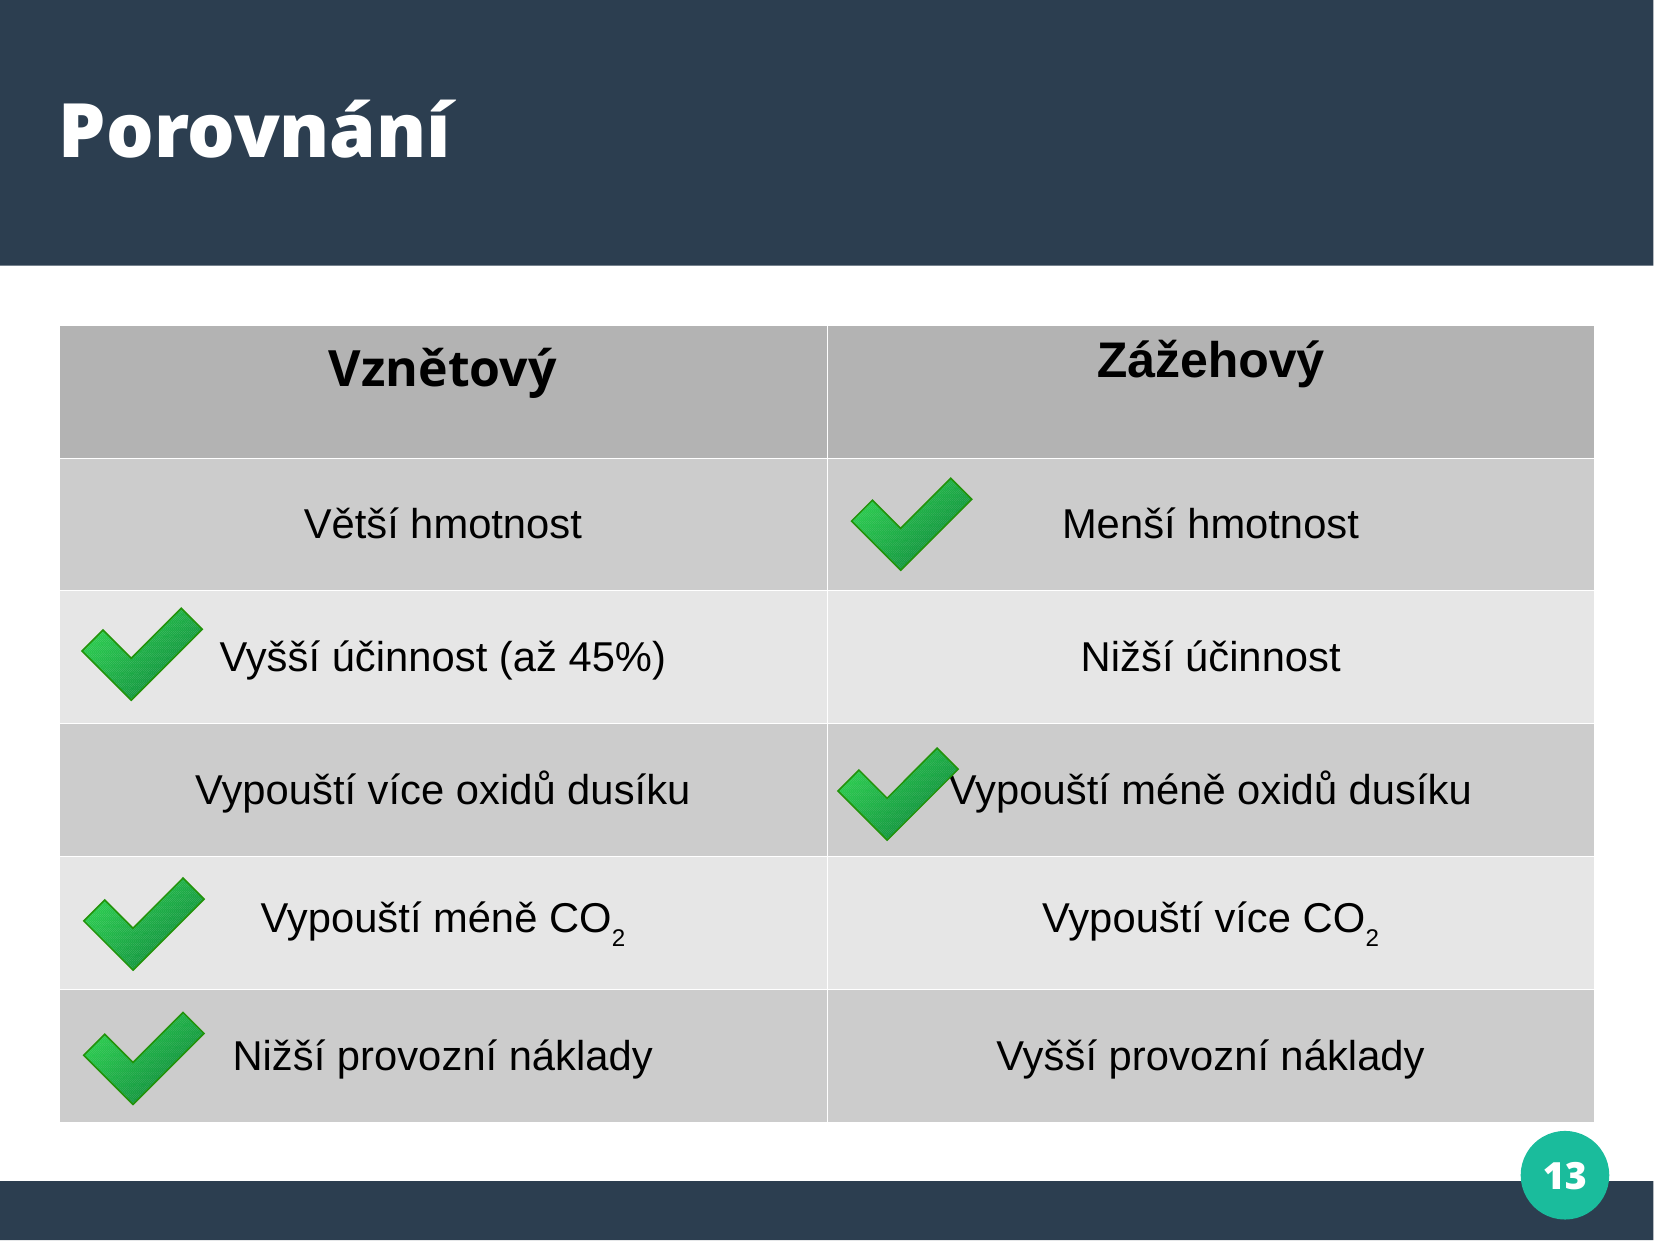

# Porovnání
| Vznětový | Zážehový |
| --- | --- |
| Větší hmotnost | Menší hmotnost |
| Vyšší účinnost (až 45%) | Nižší účinnost |
| Vypouští více oxidů dusíku | Vypouští méně oxidů dusíku |
| Vypouští méně CO2 | Vypouští více CO2 |
| Nižší provozní náklady | Vyšší provozní náklady |
13